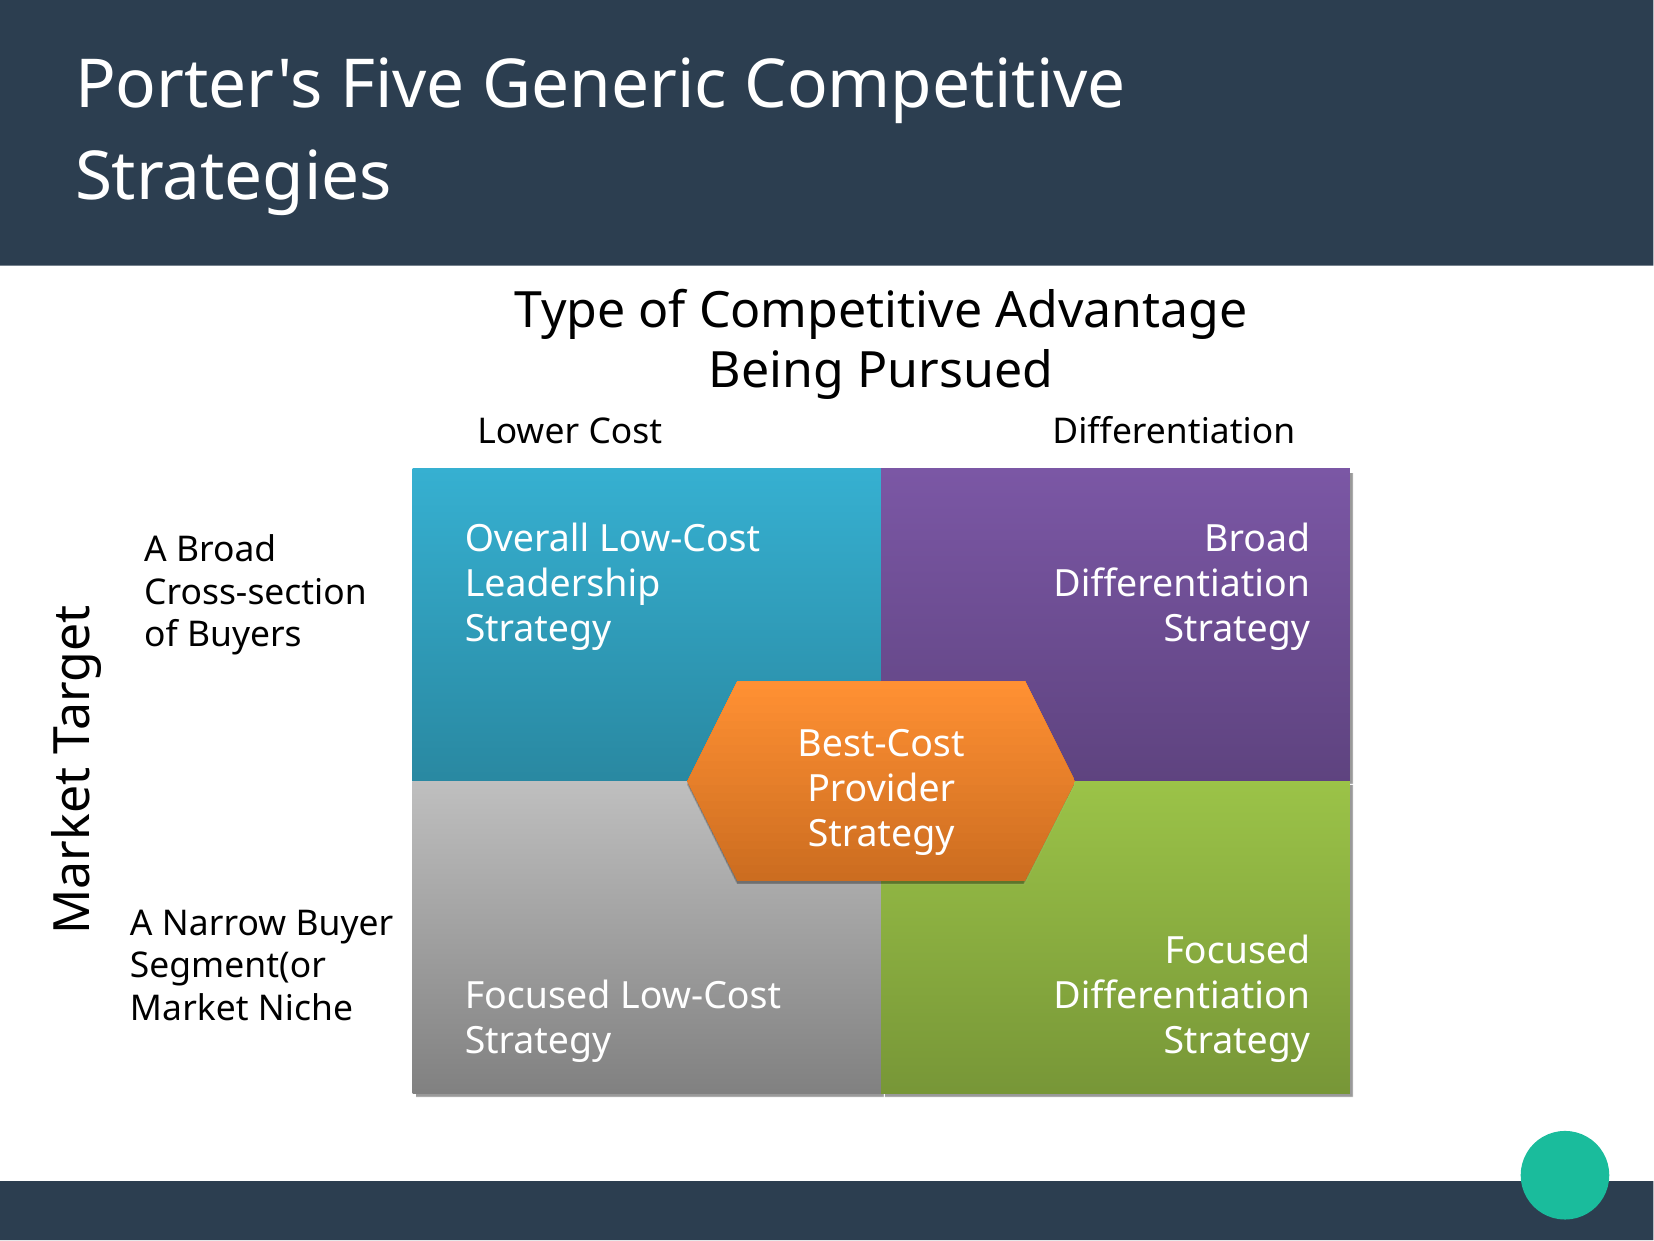

# Porter's Five Generic Competitive Strategies
Type of Competitive Advantage Being Pursued
Lower Cost
Differentiation
Overall Low-Cost Leadership Strategy
Broad Differentiation Strategy
A Broad Cross-section of Buyers
Best-Cost Provider Strategy
Market Target
A Narrow Buyer Segment(or Market Niche)
Focused Differentiation Strategy
Focused Low-Cost Strategy